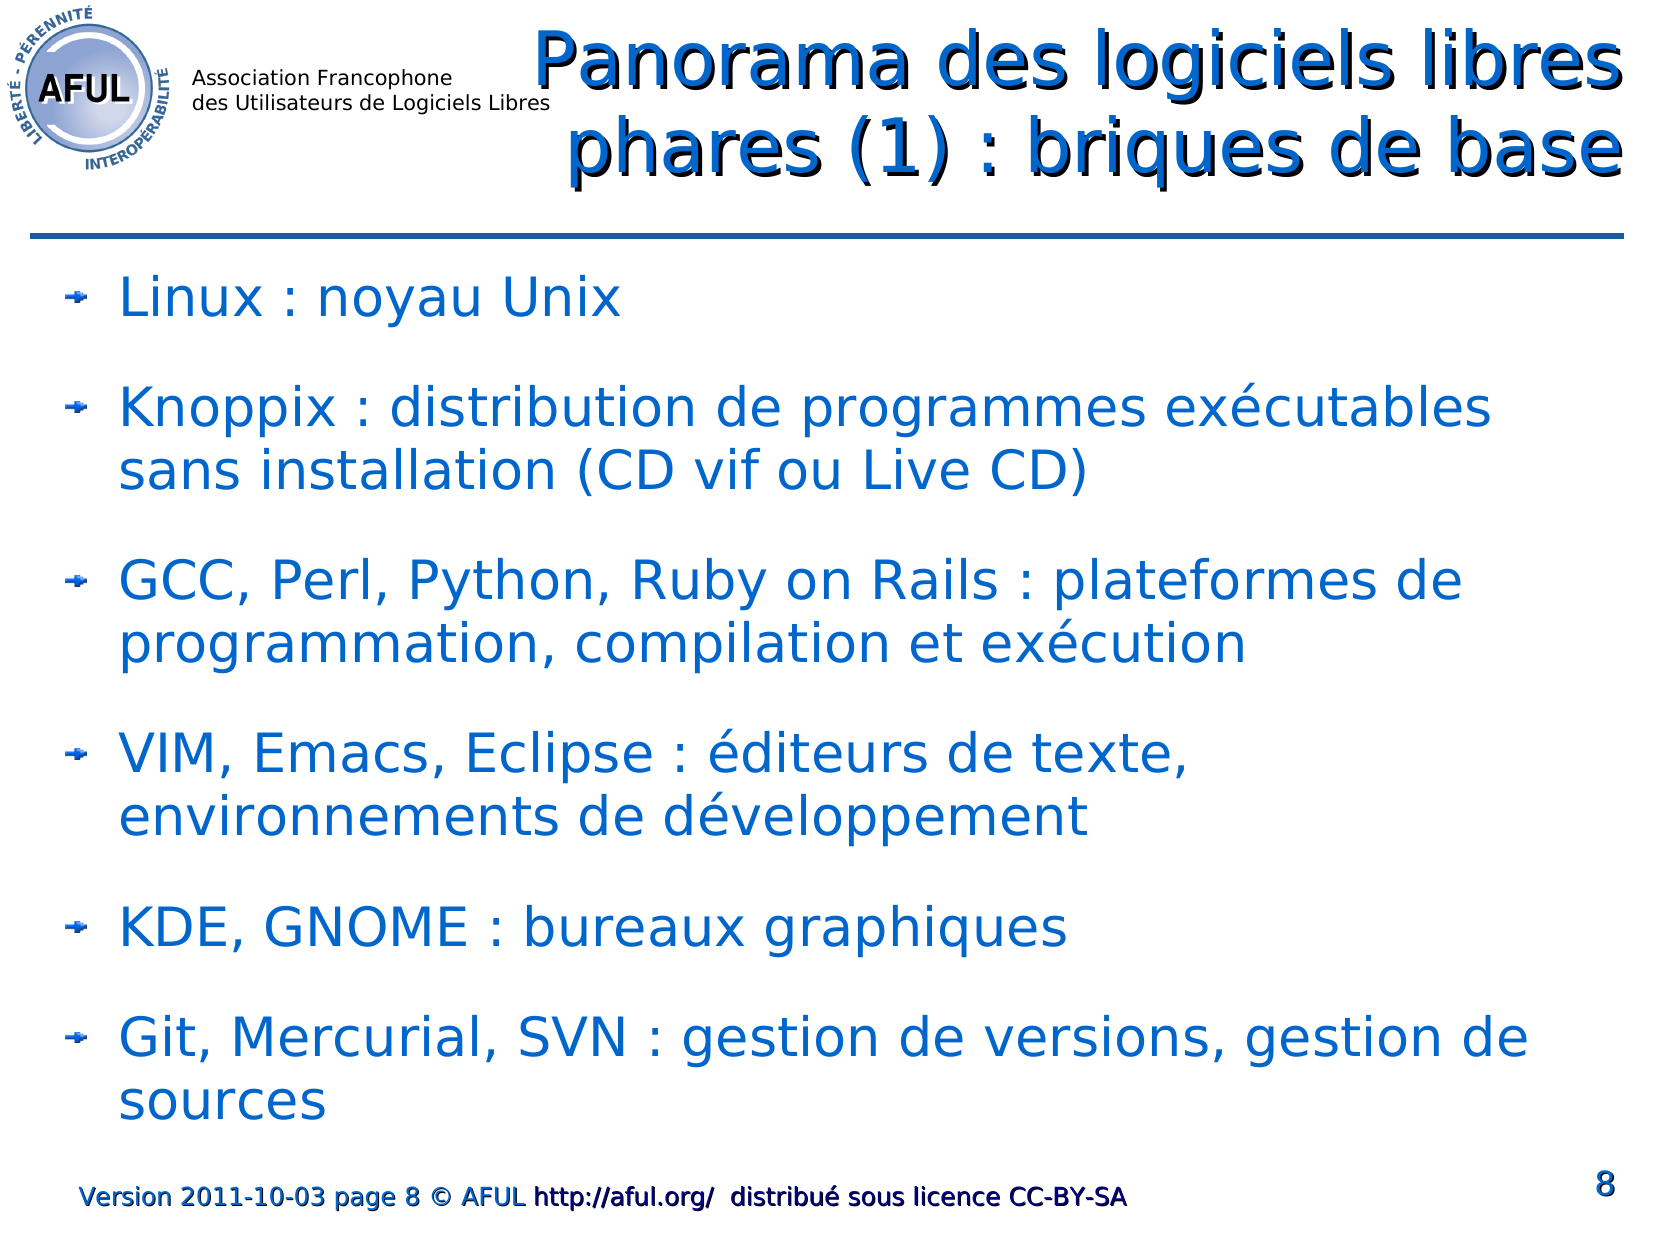

# Panorama des logiciels libres phares (1) : briques de base
Linux : noyau Unix
Knoppix : distribution de programmes exécutables sans installation (CD vif ou Live CD)
GCC, Perl, Python, Ruby on Rails : plateformes de programmation, compilation et exécution
VIM, Emacs, Eclipse : éditeurs de texte, environnements de développement
KDE, GNOME : bureaux graphiques
Git, Mercurial, SVN : gestion de versions, gestion de sources